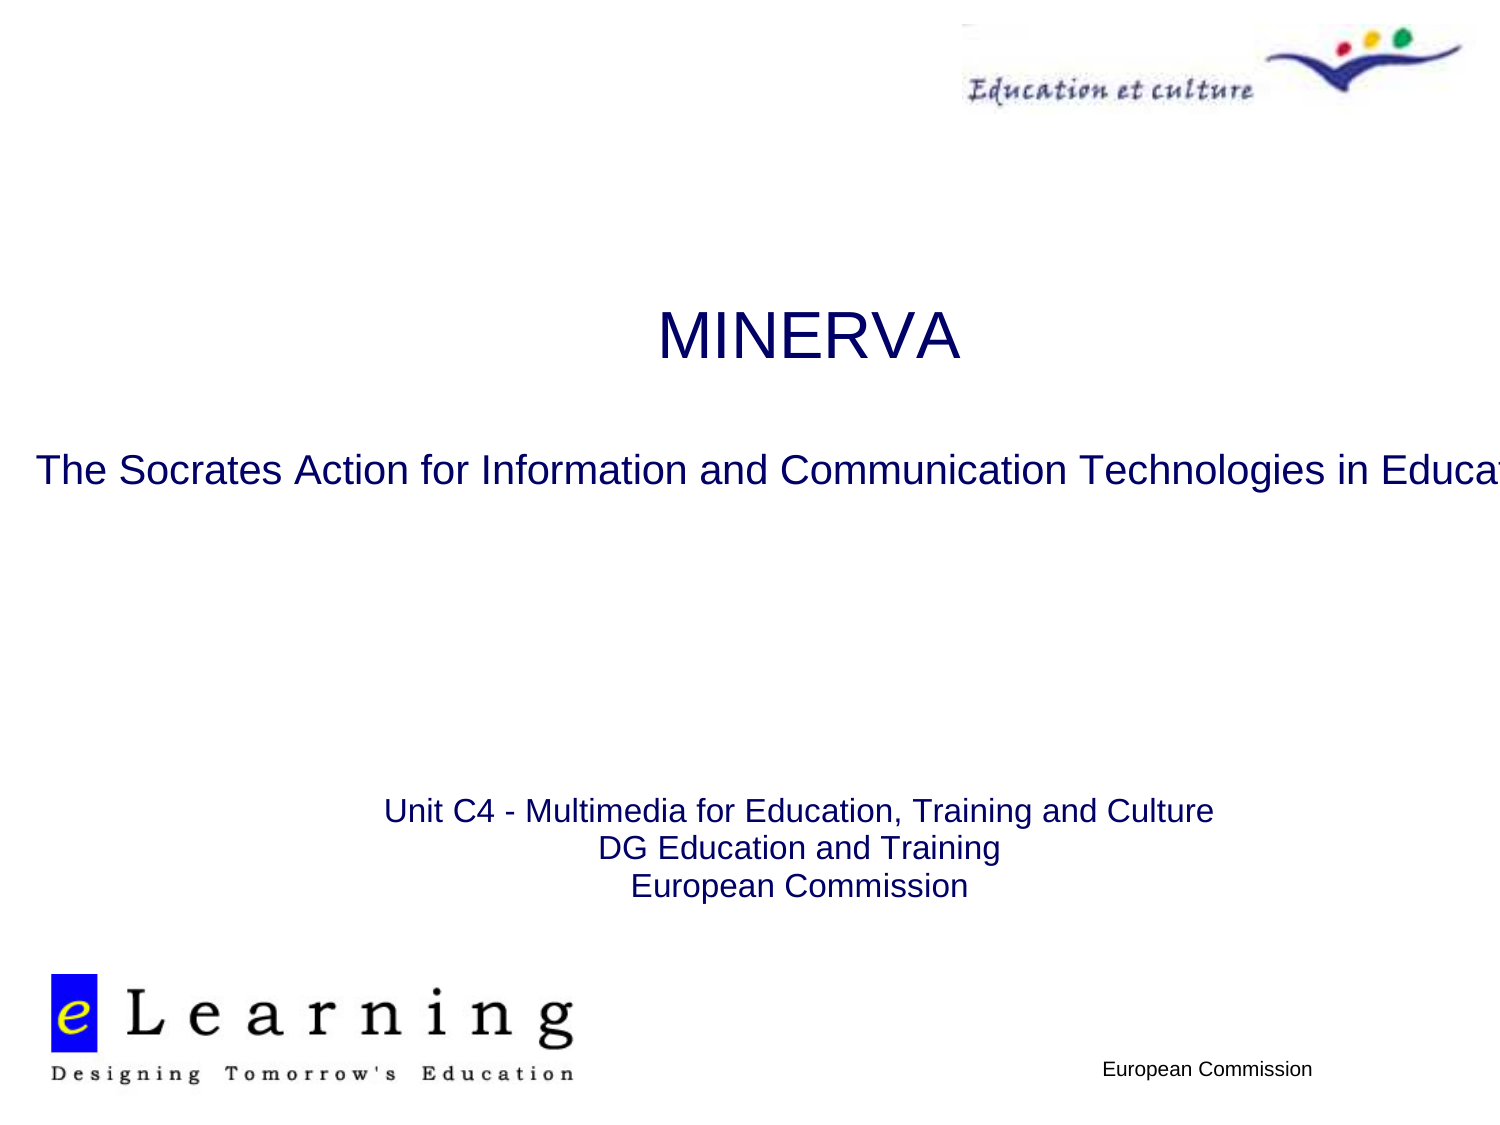

MINERVA
The Socrates Action for Information and Communication Technologies in Education
Unit C4 - Multimedia for Education, Training and Culture
DG Education and Training
European Commission